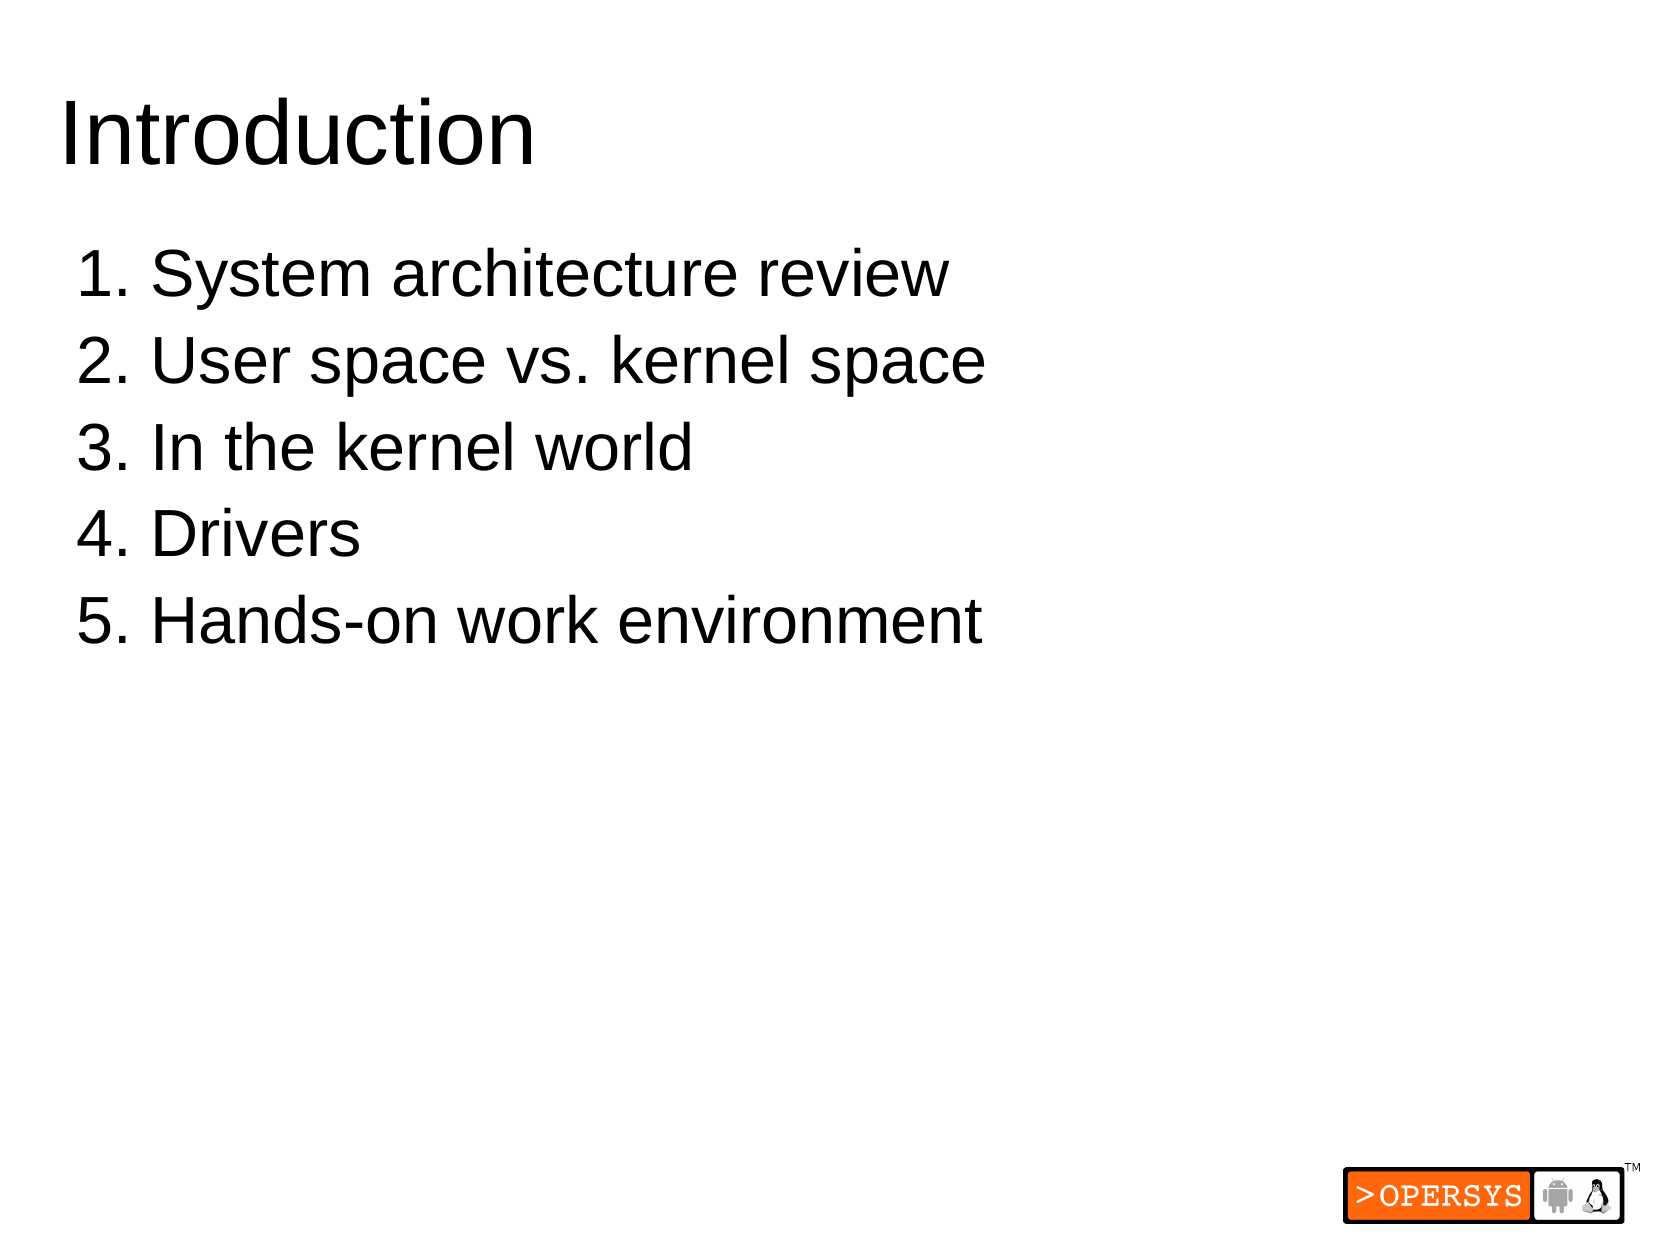

# Introduction
 System architecture review
 User space vs. kernel space
 In the kernel world
 Drivers
 Hands-on work environment